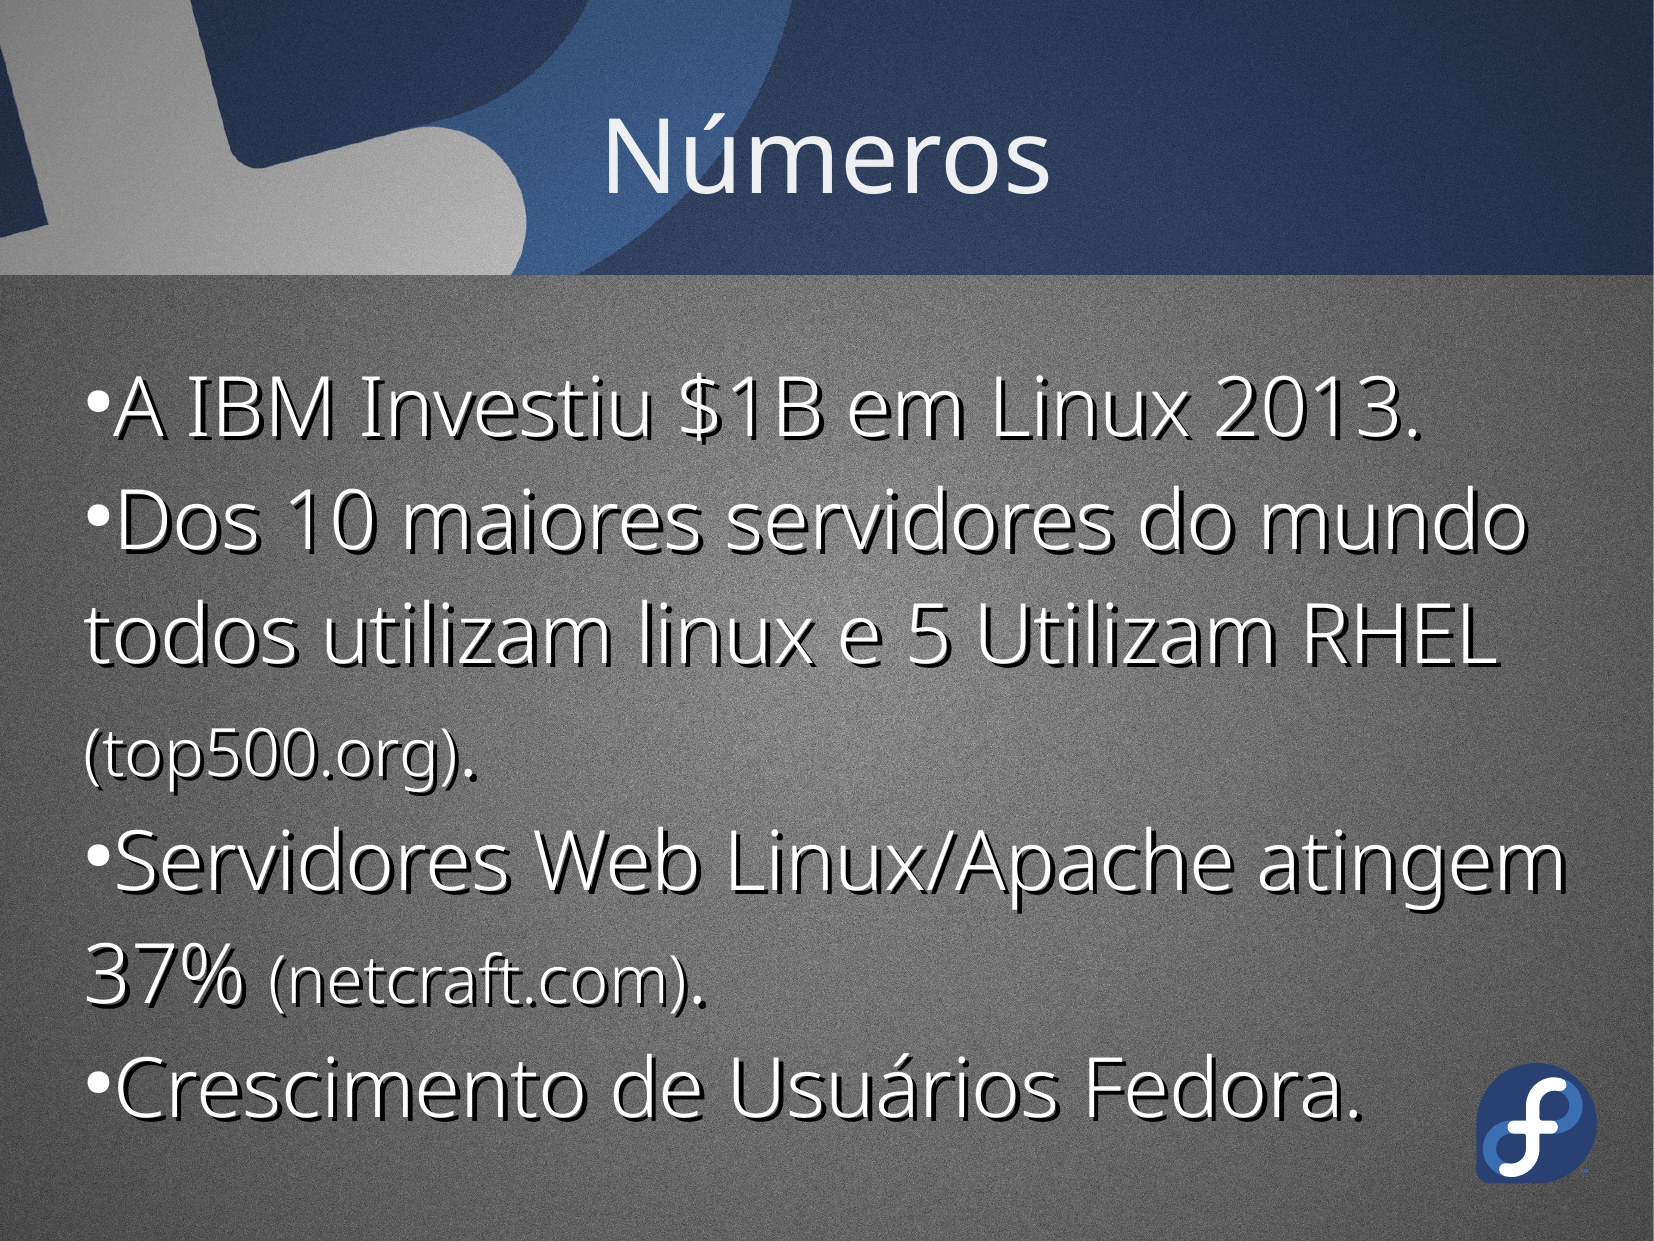

# Números
A IBM Investiu $1B em Linux 2013.
Dos 10 maiores servidores do mundo todos utilizam linux e 5 Utilizam RHEL (top500.org).
Servidores Web Linux/Apache atingem 37% (netcraft.com).
Crescimento de Usuários Fedora.